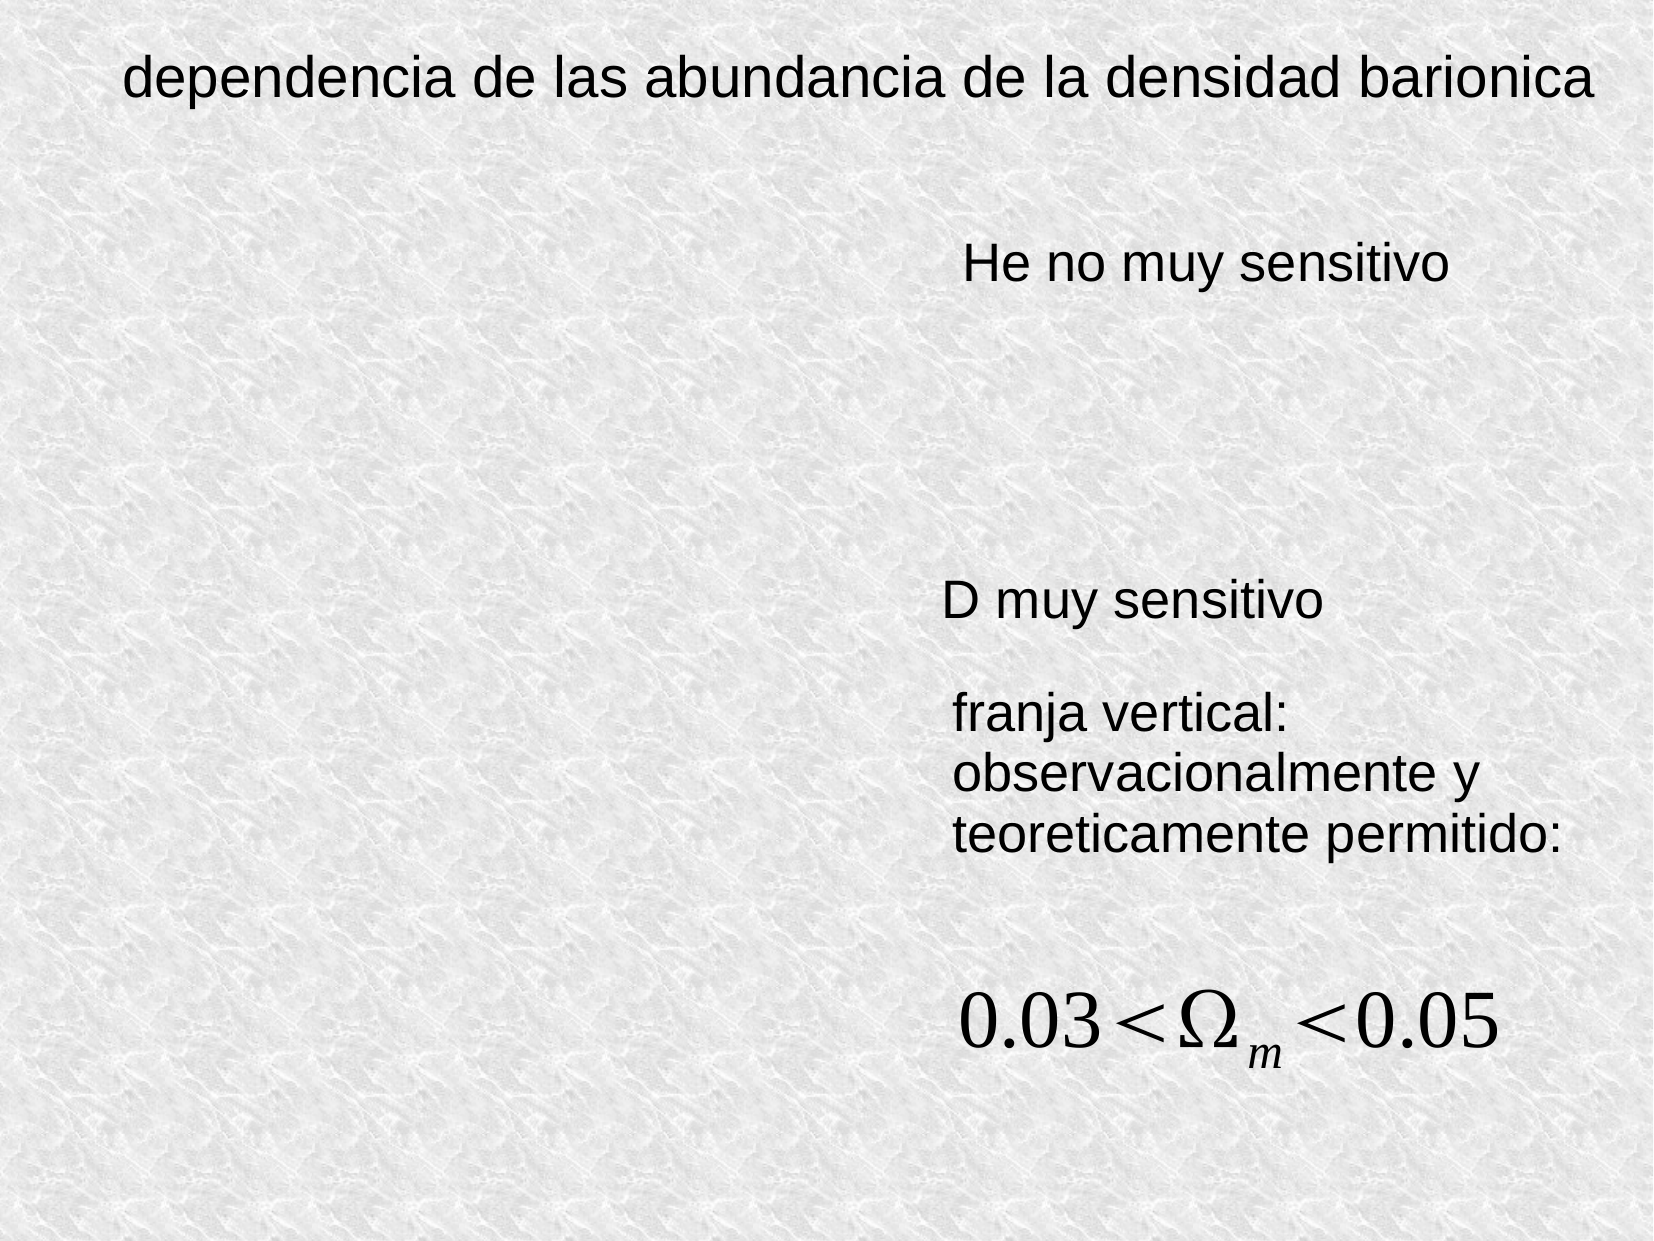

dependencia de las abundancia de la densidad barionica
He no muy sensitivo
D muy sensitivo
franja vertical:
observacionalmente y
teoreticamente permitido: